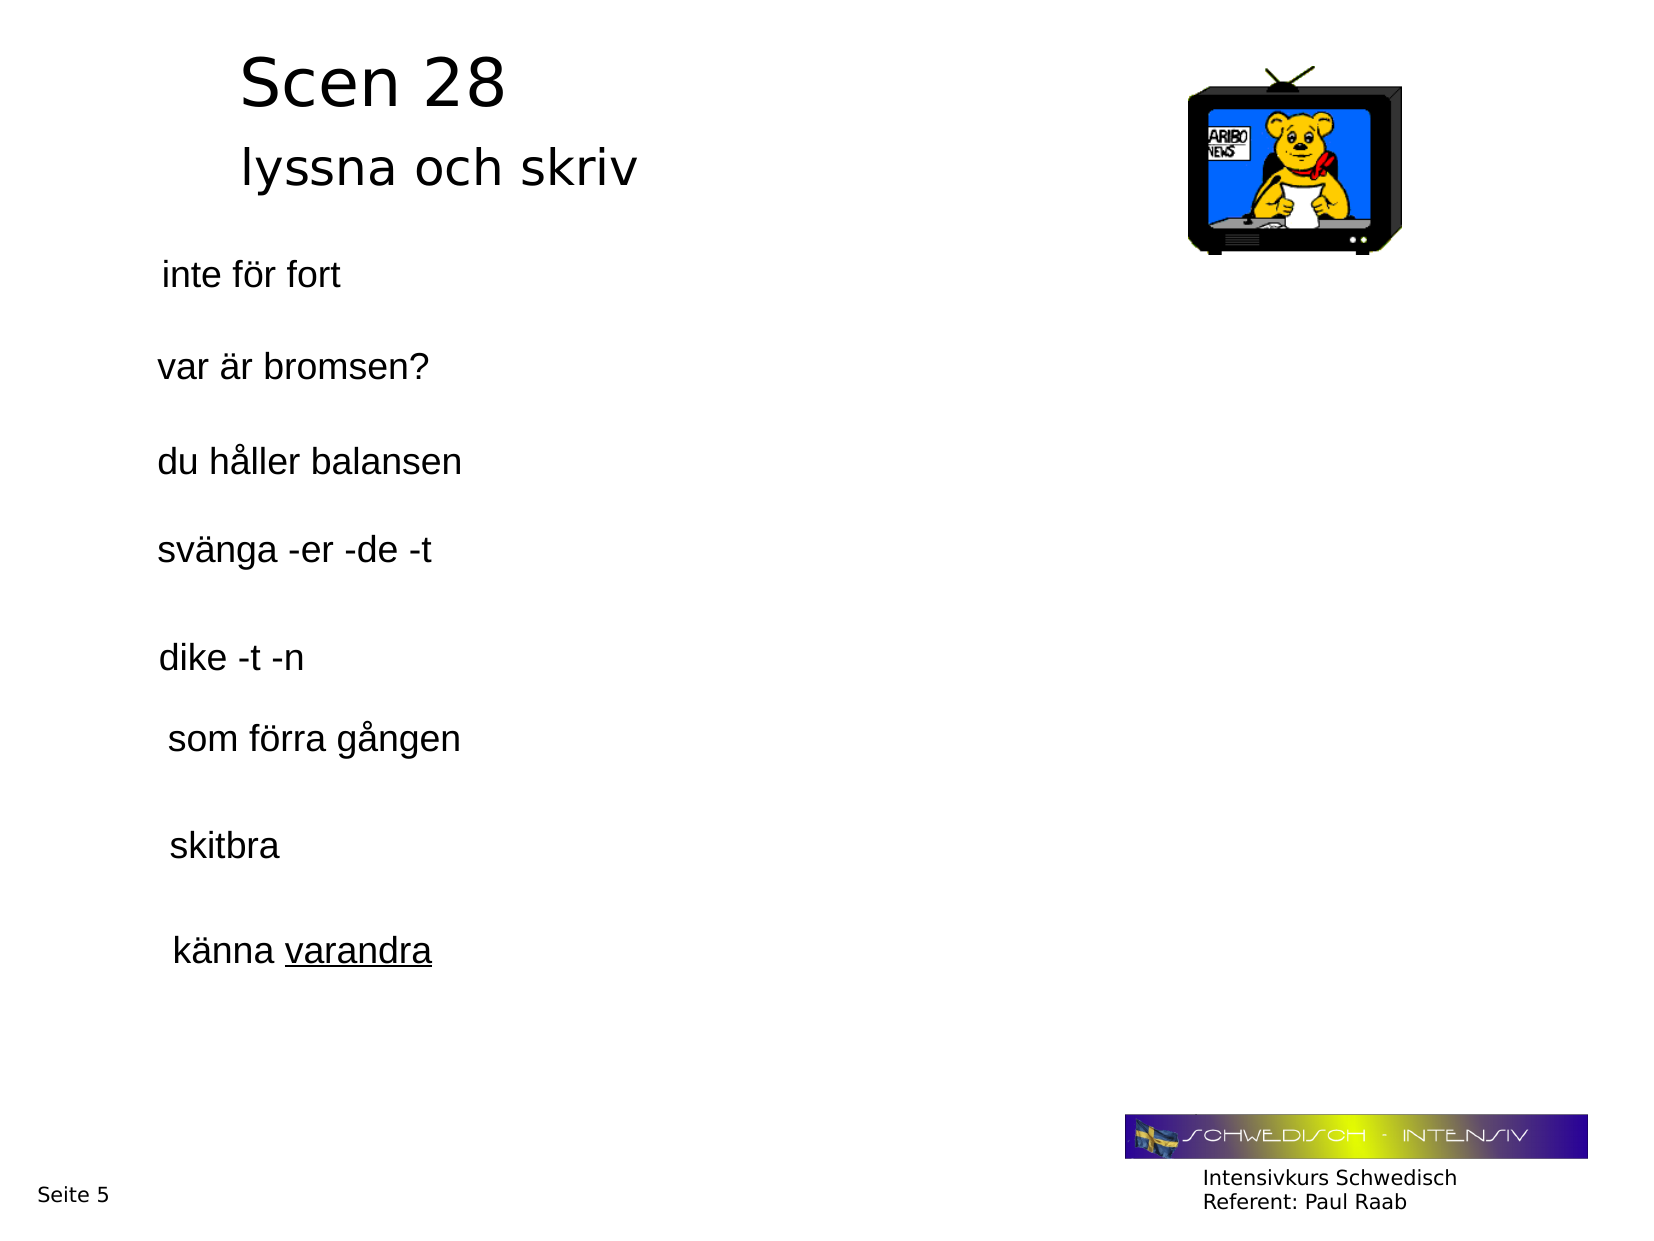

Scen 28
lyssna och skriv
inte för fort
var är bromsen?
du håller balansen
svänga -er -de -t
dike -t -n
som förra gången
skitbra
känna varandra